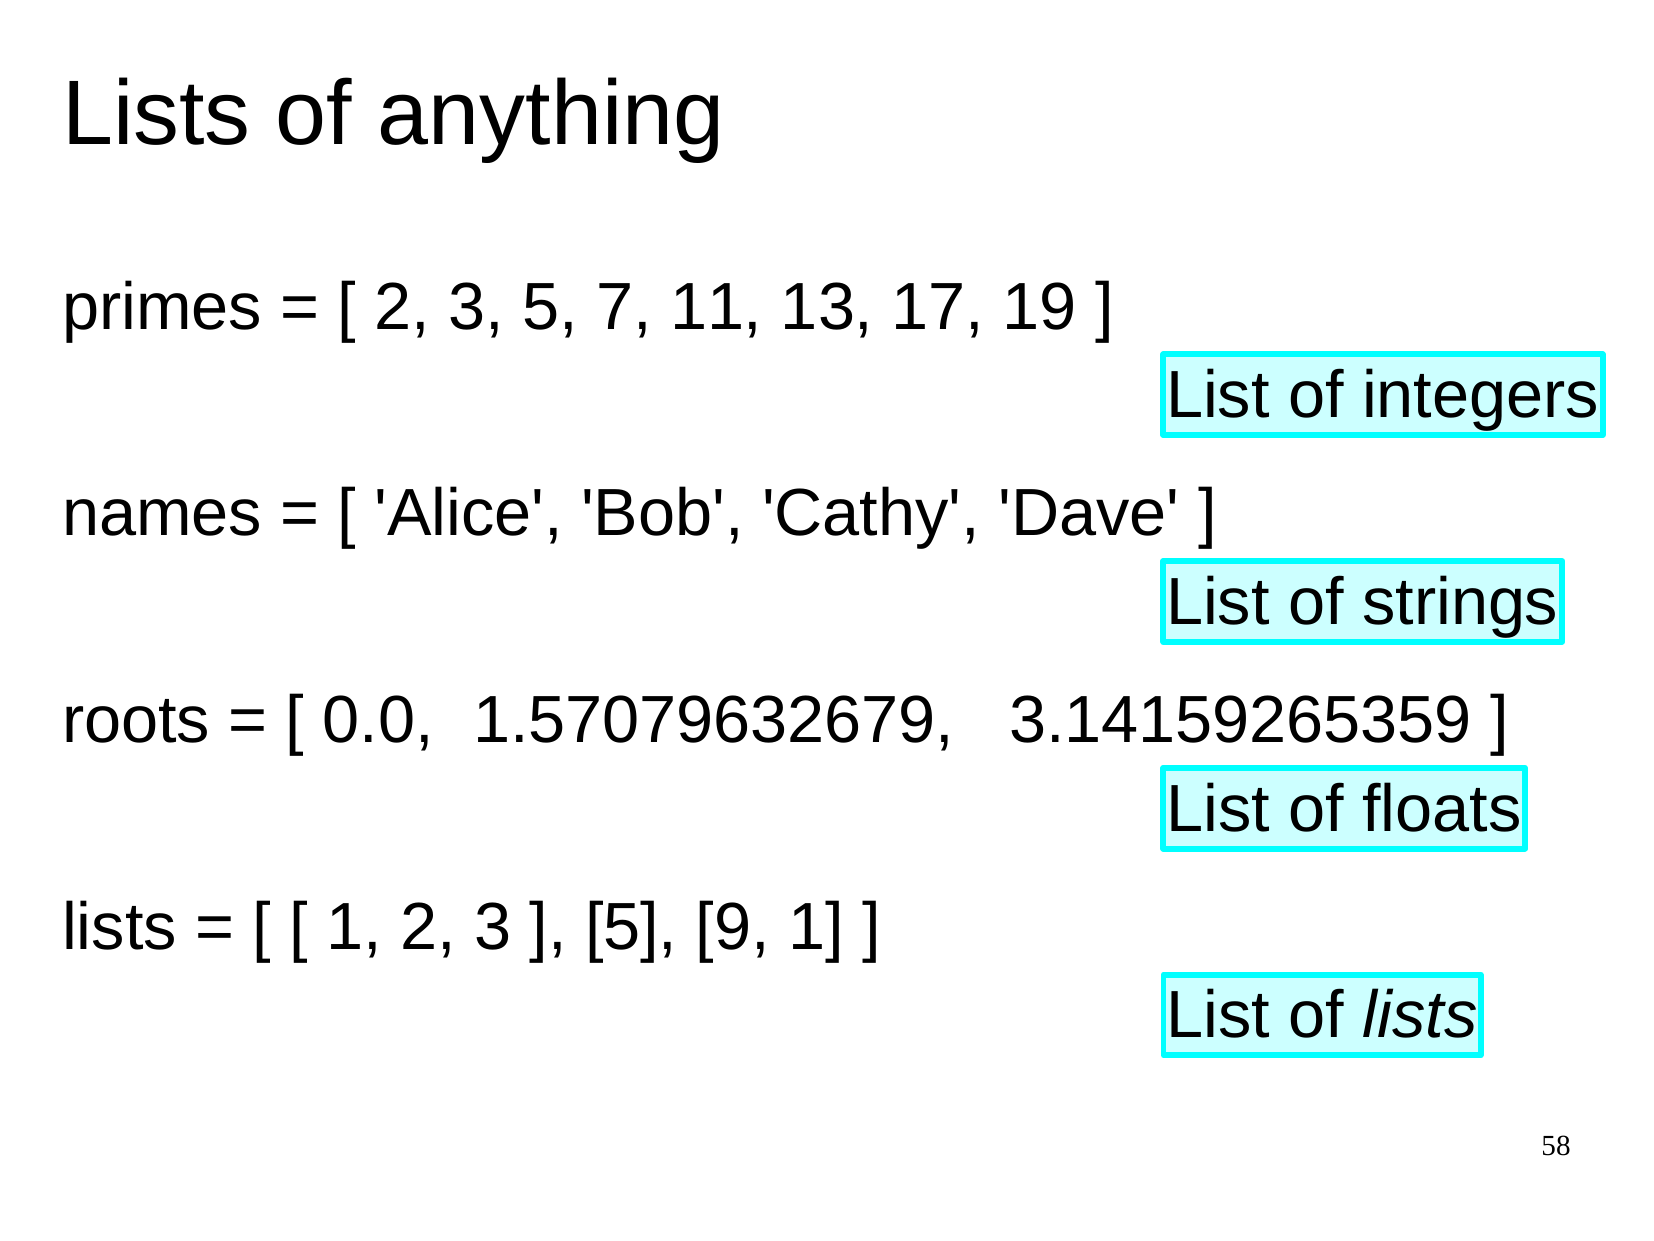

Lists of anything
primes = [ 2, 3, 5, 7, 11, 13, 17, 19 ]
List of integers
names = [ 'Alice', 'Bob', 'Cathy', 'Dave' ]
List of strings
roots = [ 0.0,	1.57079632679,	3.14159265359 ]
List of floats
lists = [ [ 1, 2, 3 ], [5], [9, 1] ]
List of lists
58